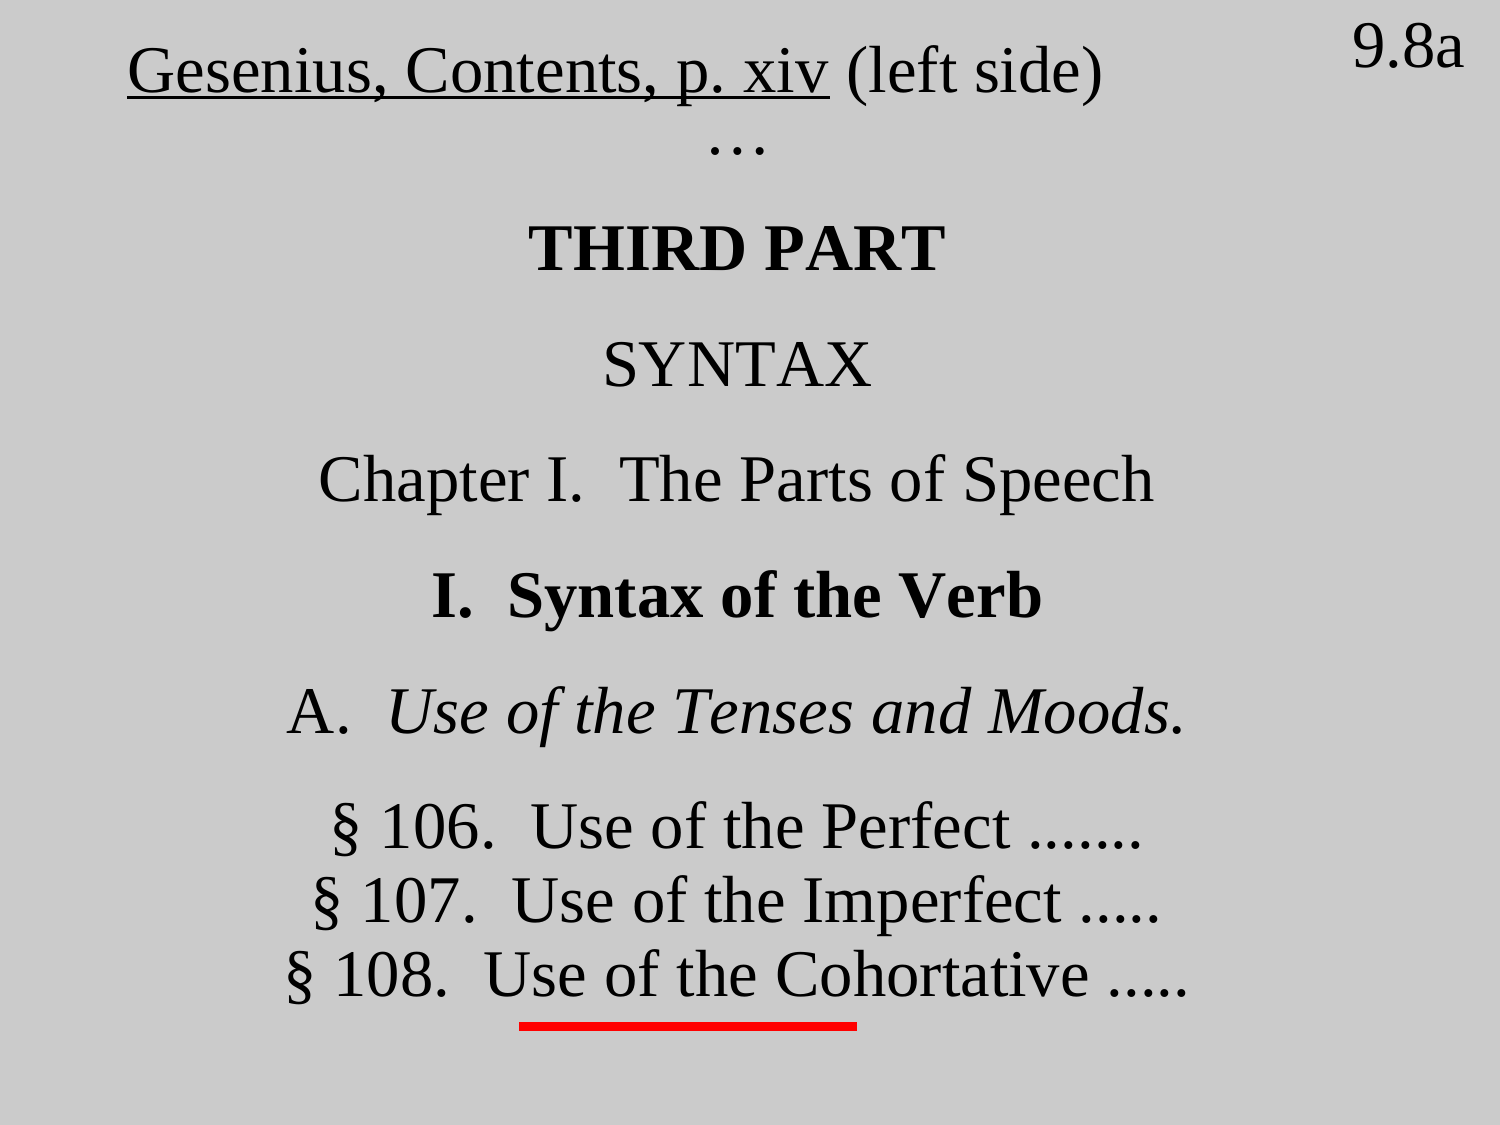

9.8a
Gesenius, Contents, p. xiv (left side)
…
THIRD PART
SYNTAX
Chapter I. The Parts of Speech
I. Syntax of the Verb
A. Use of the Tenses and Moods.
§ 106. Use of the Perfect .......
§ 107. Use of the Imperfect .....
§ 108. Use of the Cohortative .....